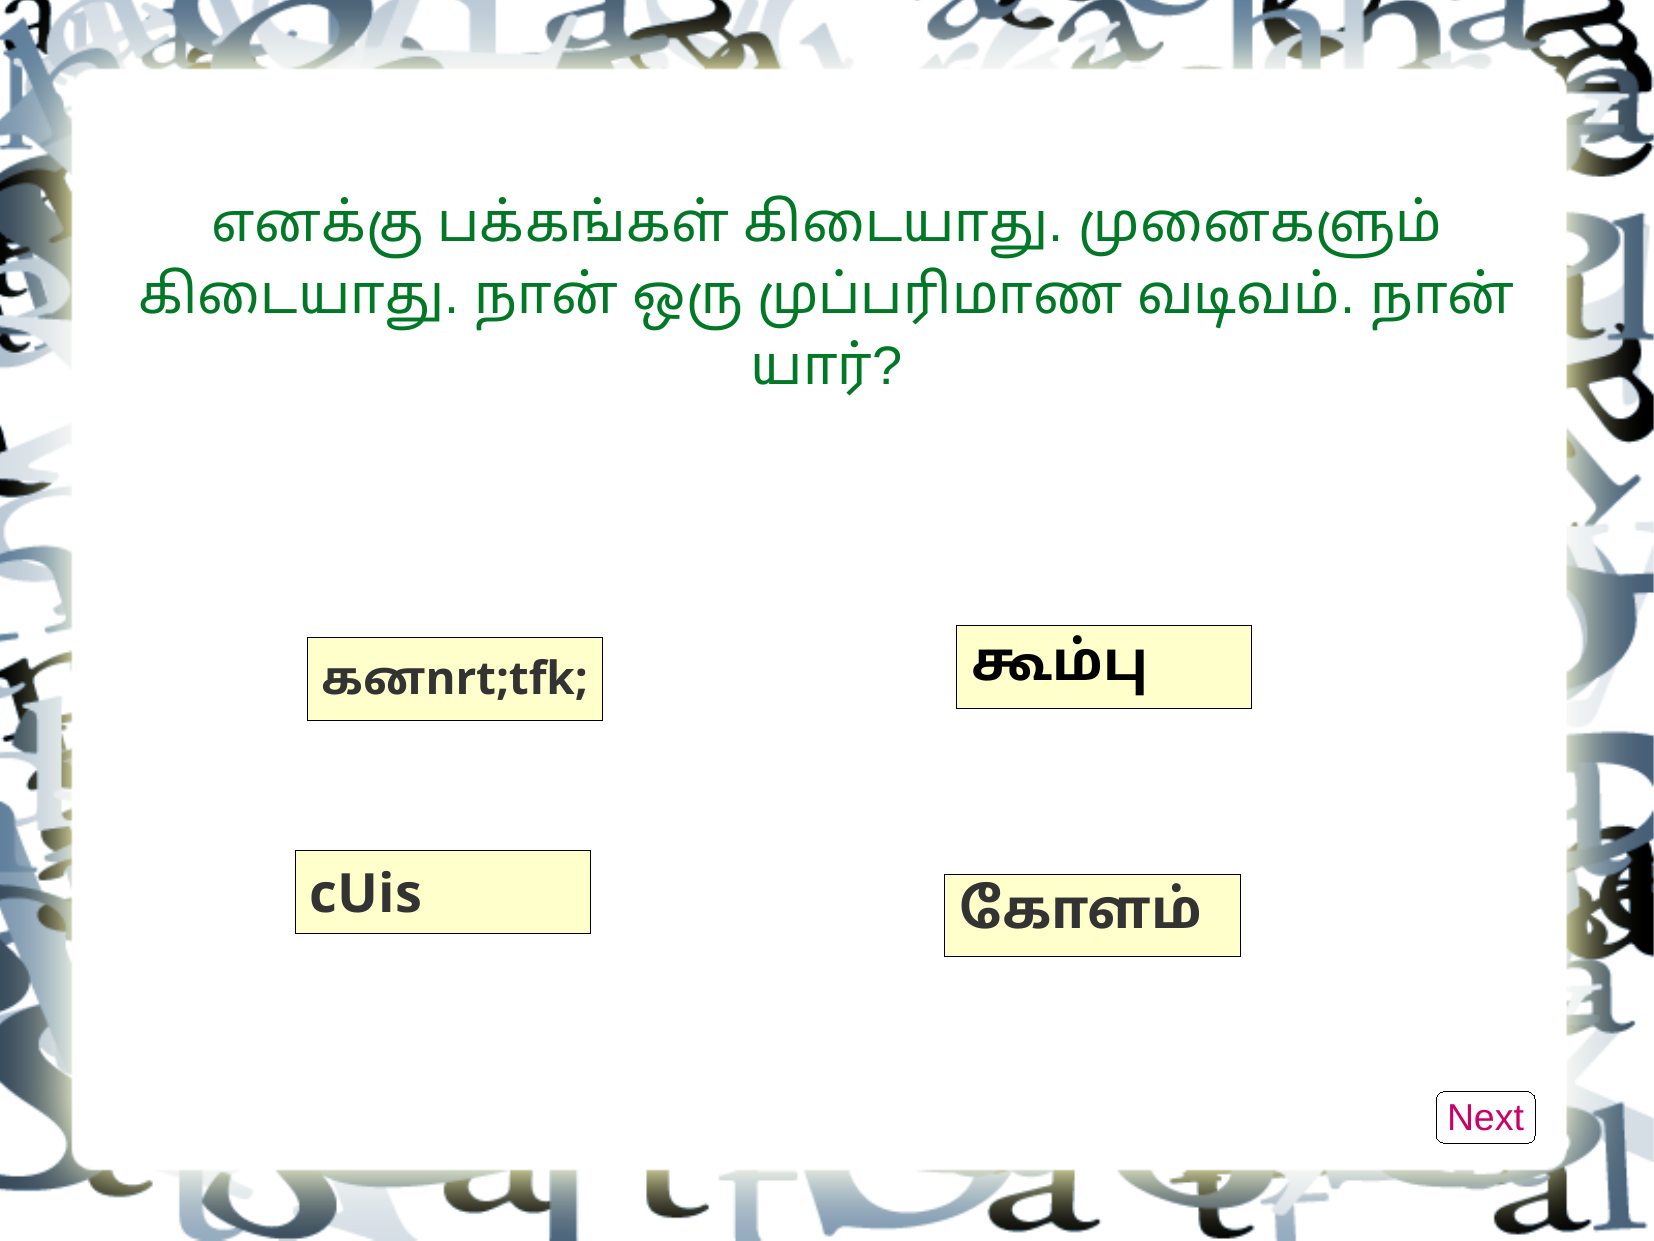

# எனக்கு பக்கங்கள் கிடையாது. முனைகளும் கிடையாது. நான் ஒரு முப்பரிமாண வடிவம். நான் யார்?
கூம்பு
கனnrt;tfk;
cUis
கோளம்
Next